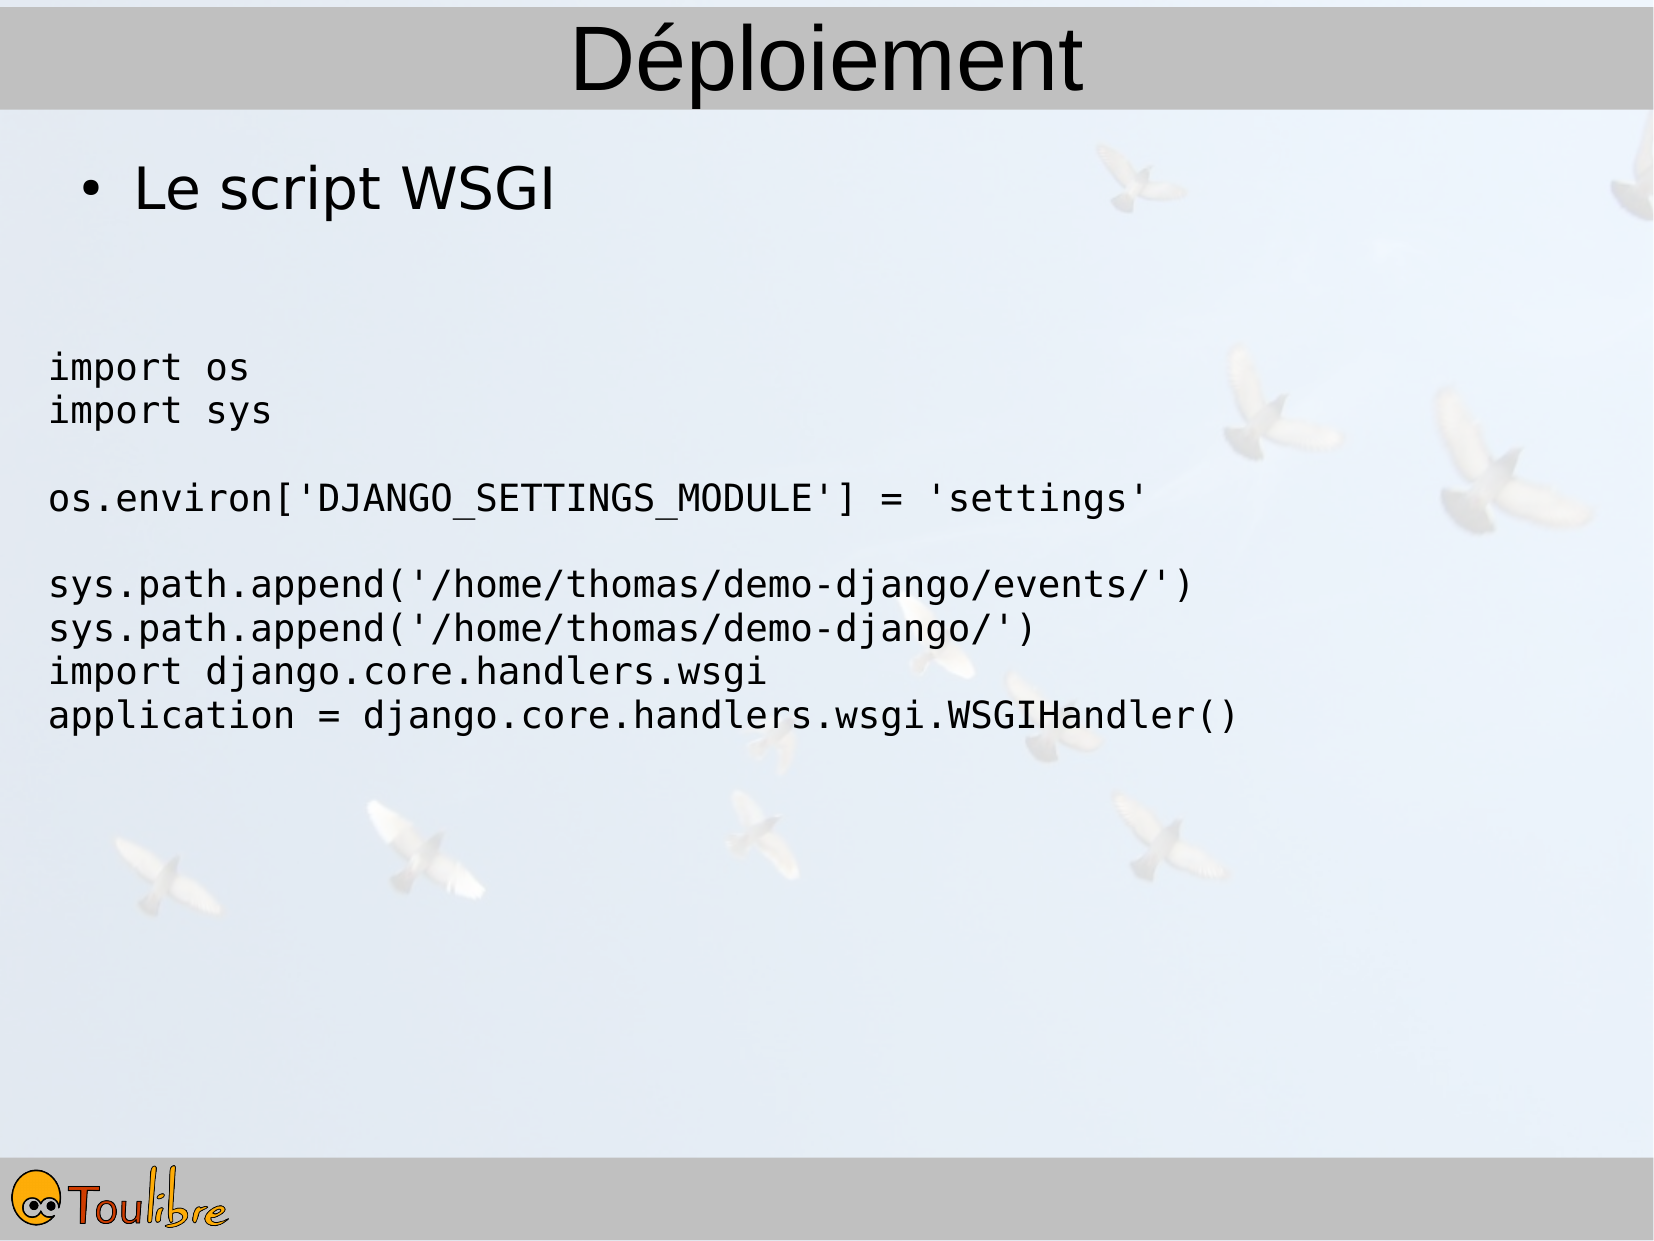

# Déploiement
Le script WSGI
import os
import sys
os.environ['DJANGO_SETTINGS_MODULE'] = 'settings'
sys.path.append('/home/thomas/demo-django/events/')
sys.path.append('/home/thomas/demo-django/')
import django.core.handlers.wsgi
application = django.core.handlers.wsgi.WSGIHandler()